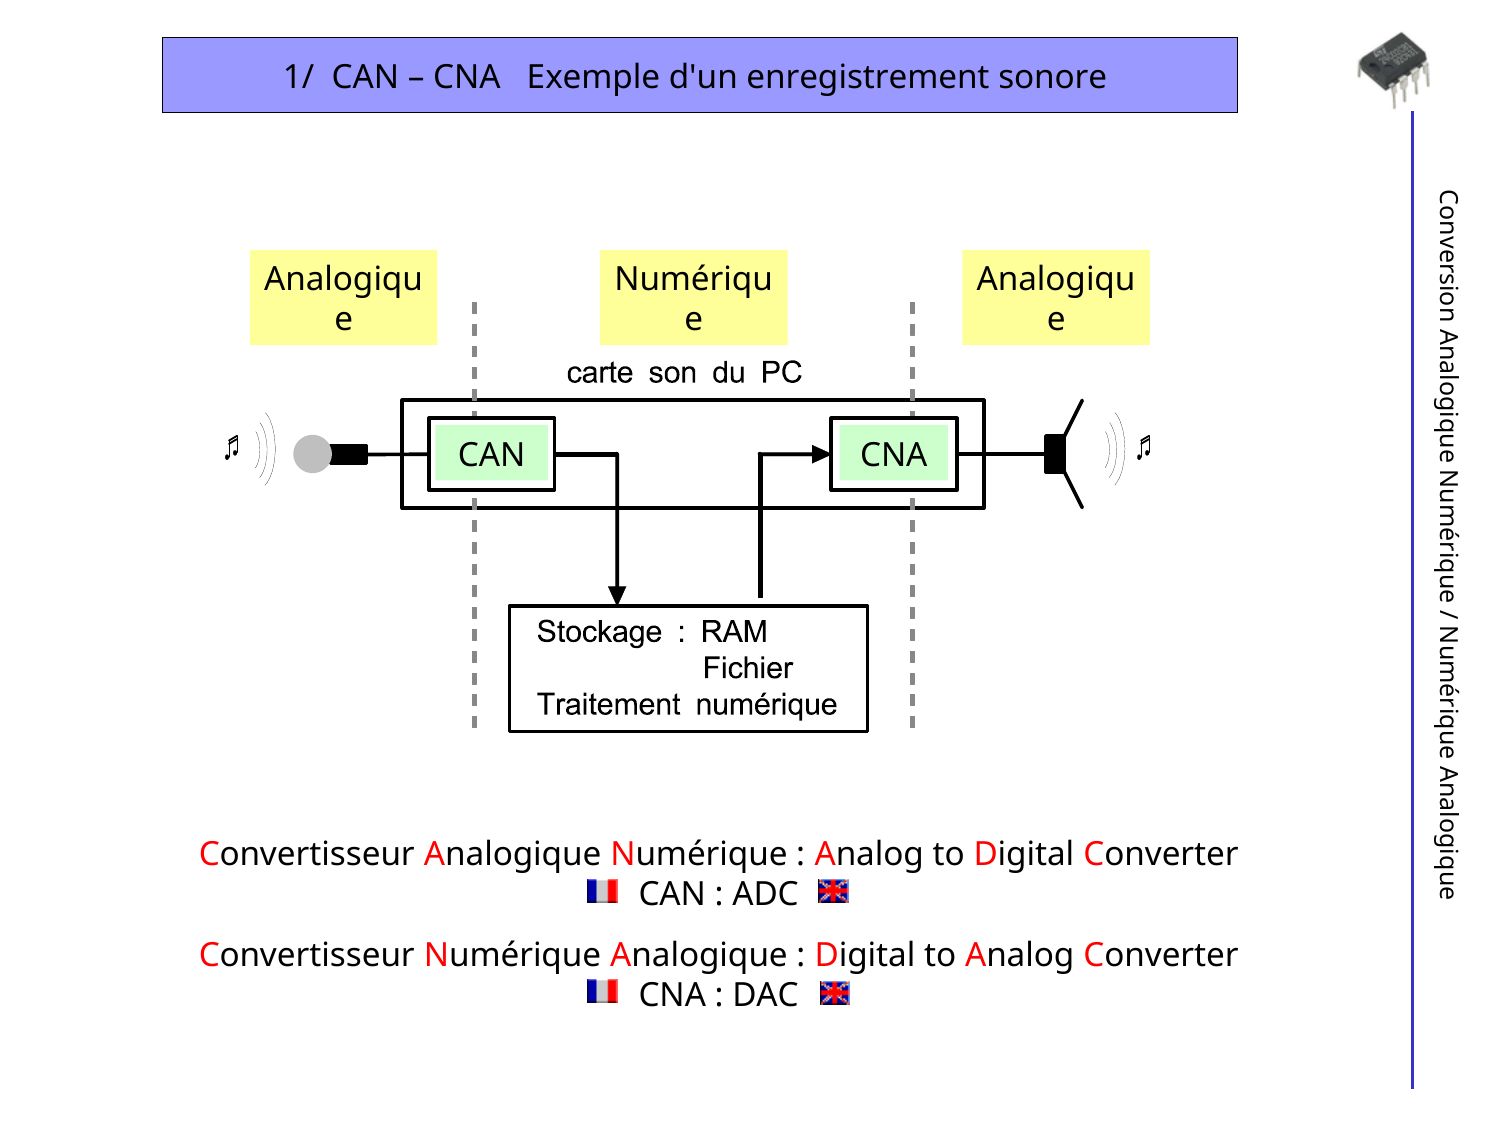

# 1/ CAN – CNA Exemple d'un enregistrement sonore
Conversion Analogique Numérique / Numérique Analogique
Analogique
Numérique
Analogique
CAN
CNA
Convertisseur Analogique Numérique : Analog to Digital Converter
CAN : ADC
Convertisseur Numérique Analogique : Digital to Analog Converter
CNA : DAC